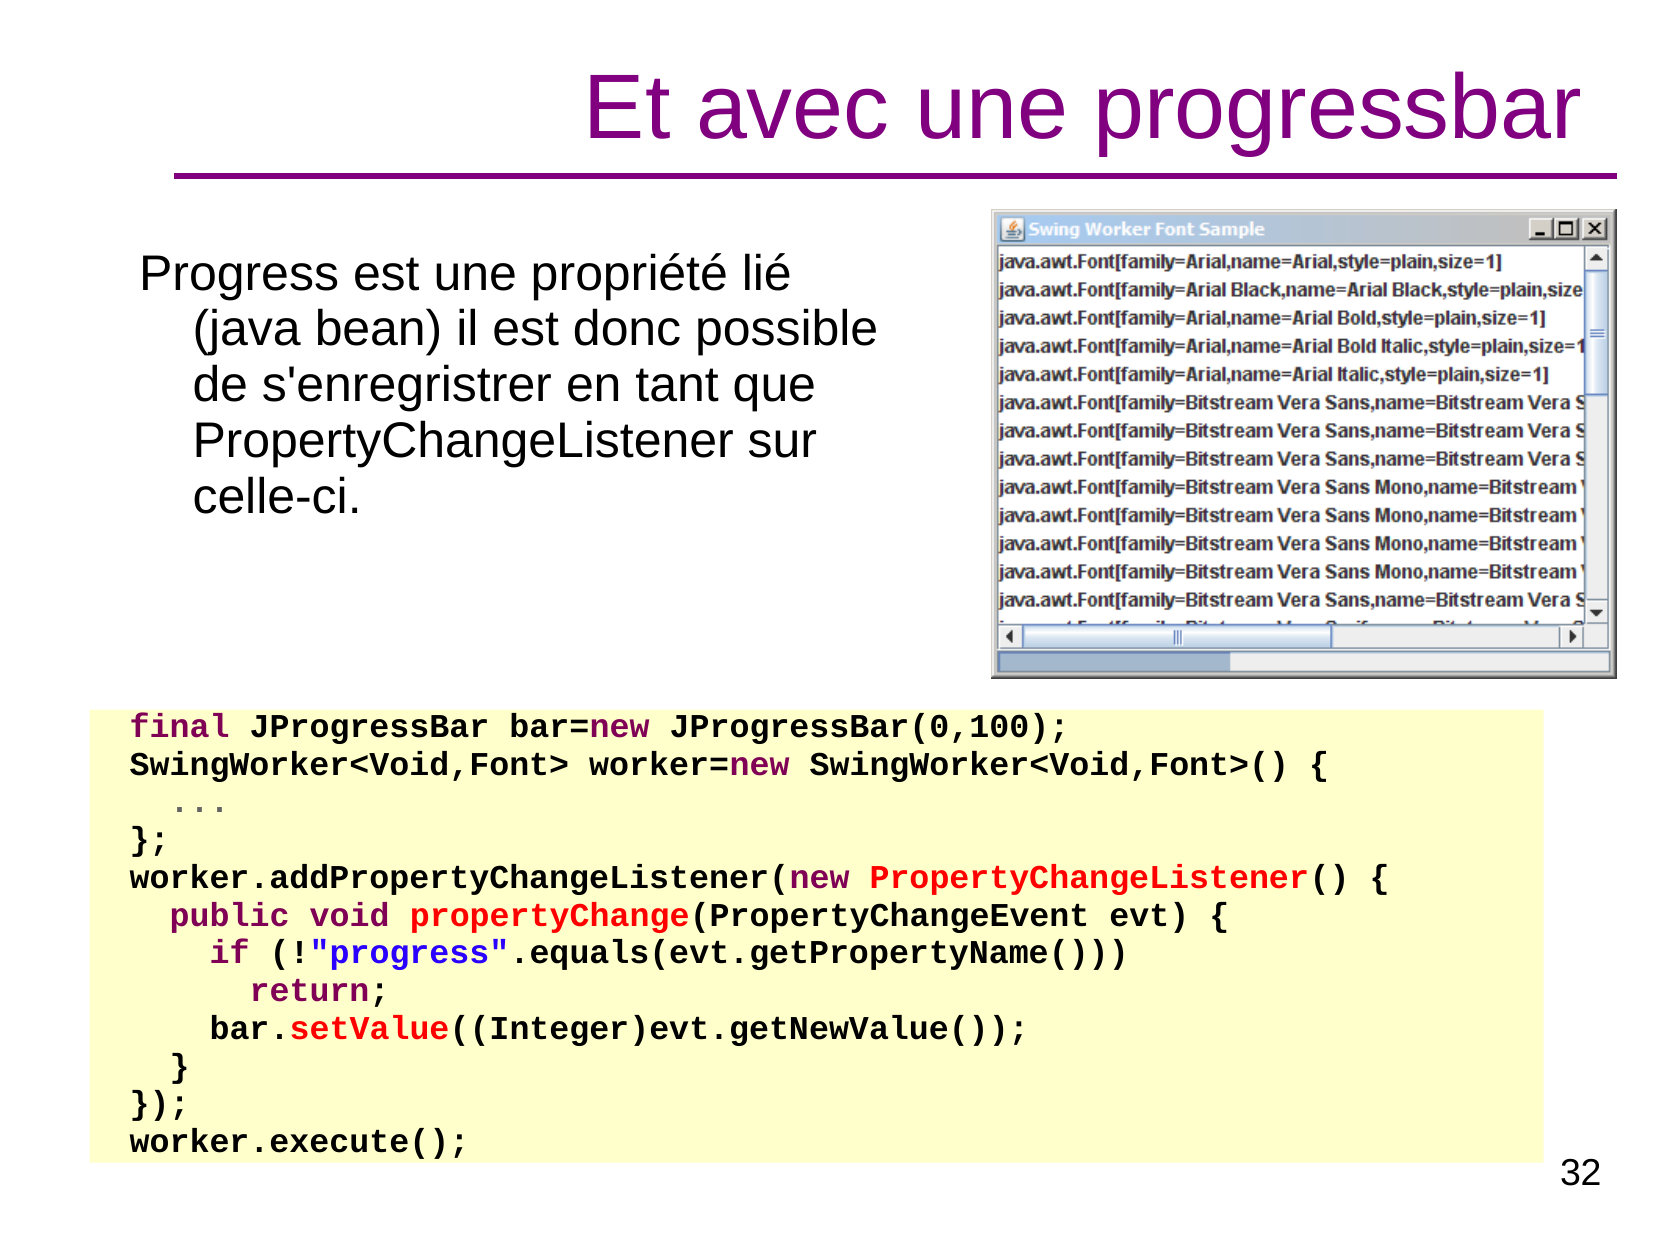

# Et avec une progressbar
Progress est une propriété lié
(java bean) il est donc possible
de s'enregristrer en tant que
PropertyChangeListener sur
celle-ci.
 final JProgressBar bar=new JProgressBar(0,100);
 SwingWorker<Void,Font> worker=new SwingWorker<Void,Font>() {
 ...
 };
 worker.addPropertyChangeListener(new PropertyChangeListener() {
 public void propertyChange(PropertyChangeEvent evt) {
 if (!"progress".equals(evt.getPropertyName()))
 return;
 bar.setValue((Integer)evt.getNewValue());
 }
 });
 worker.execute();